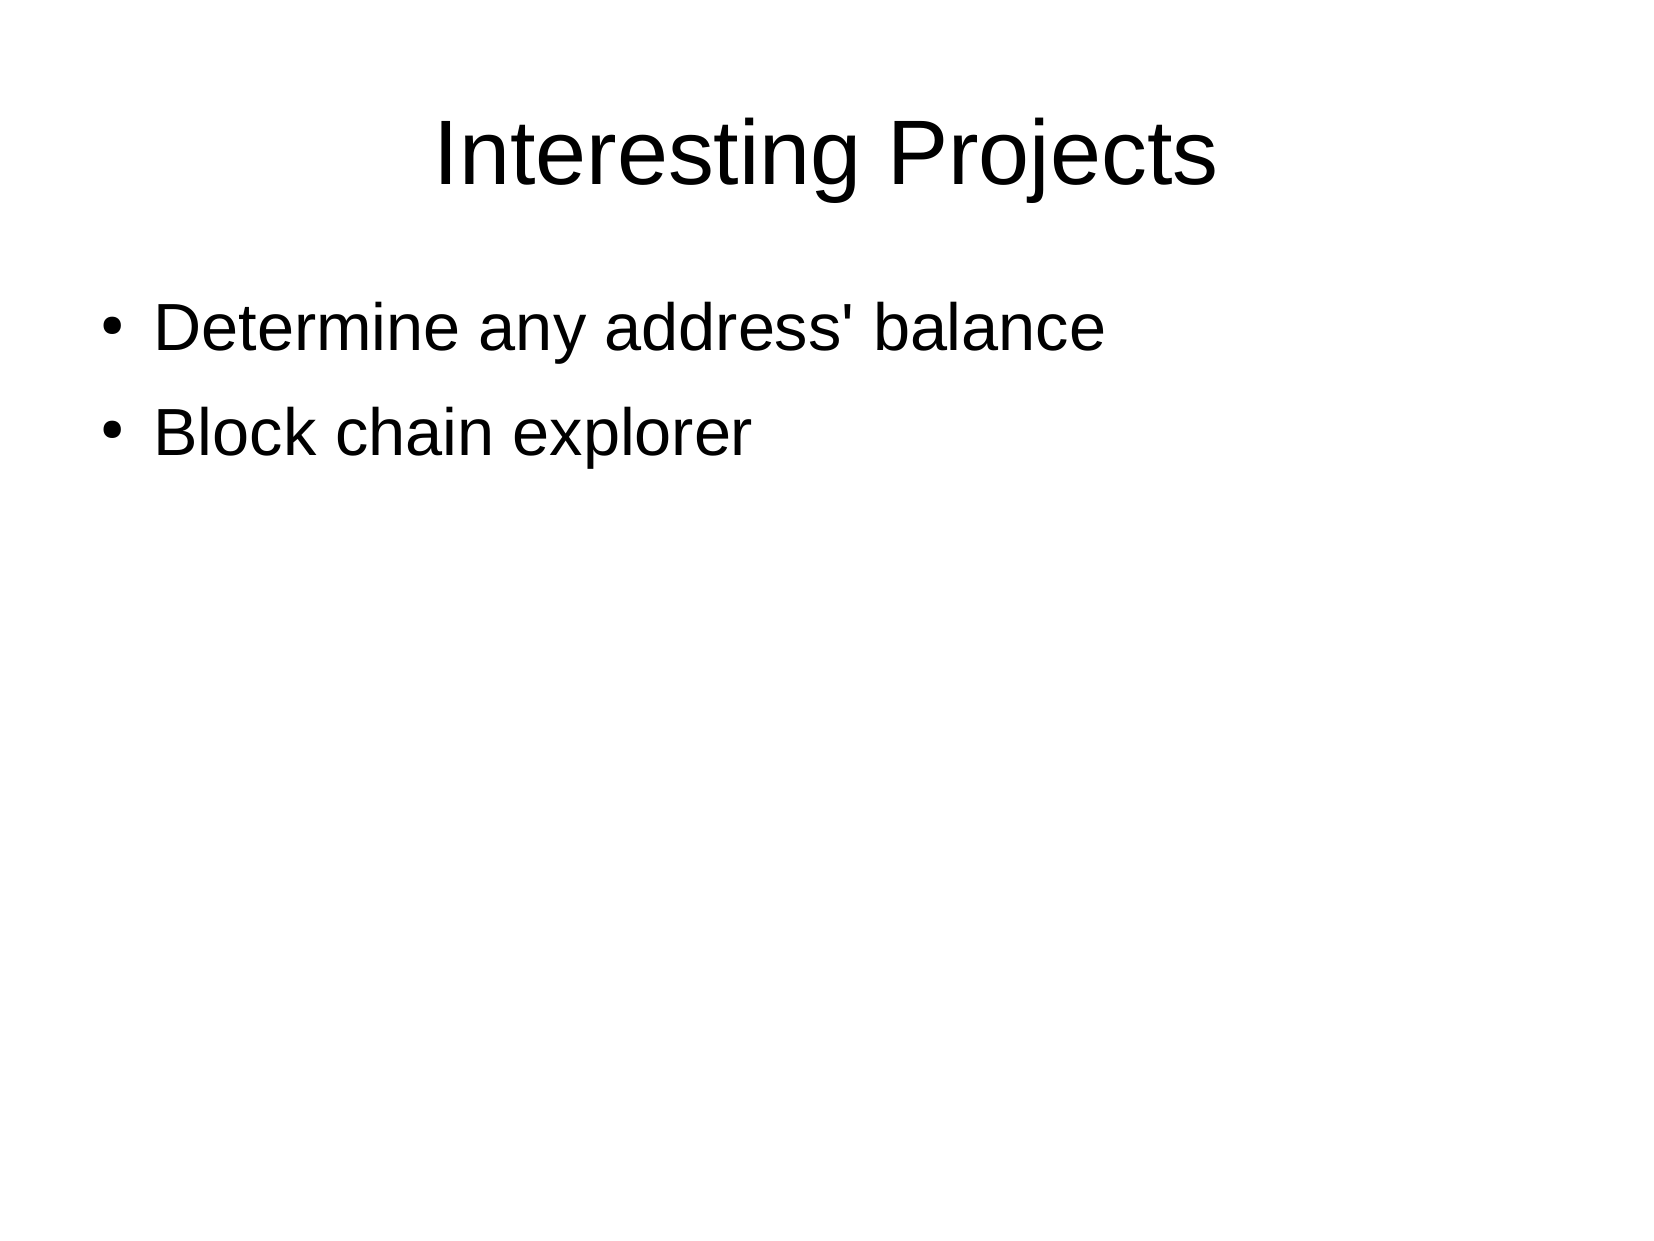

# Interesting Projects
Determine any address' balance
Block chain explorer